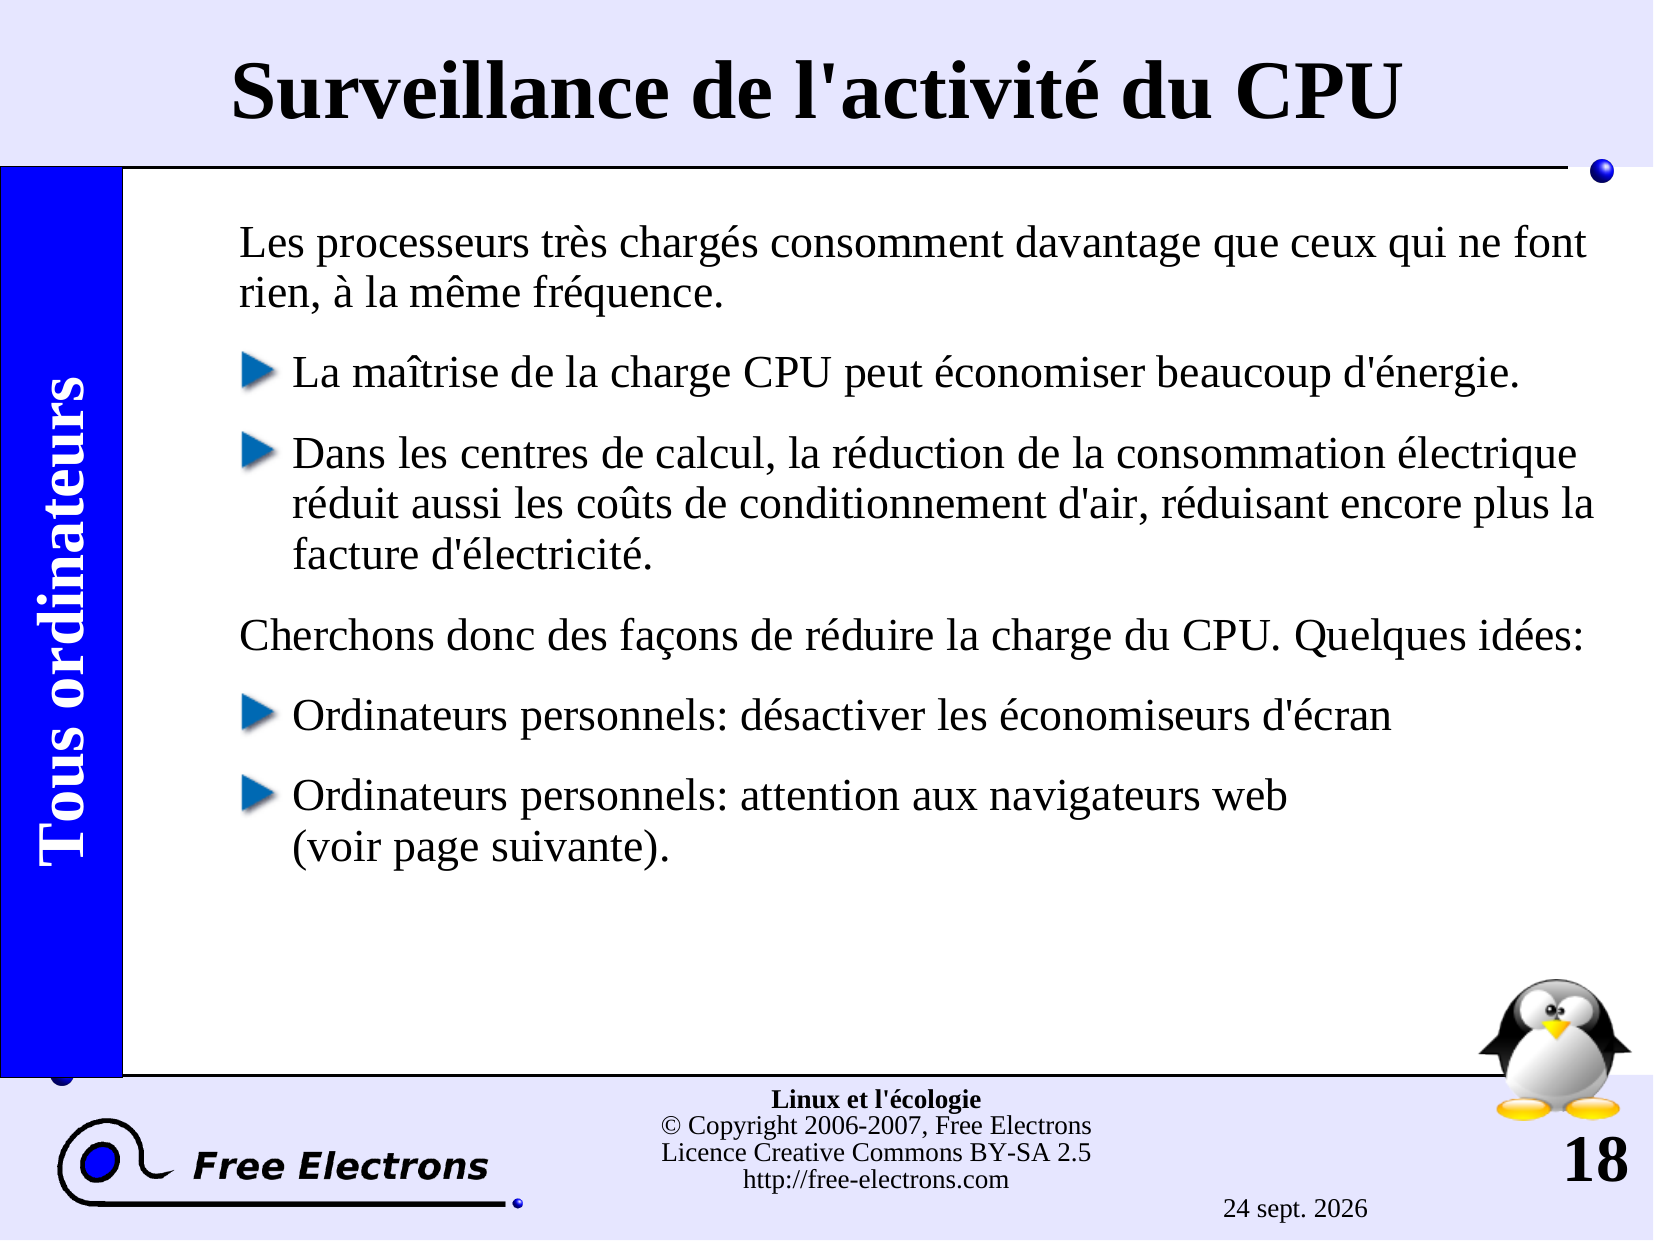

# Surveillance de l'activité du CPU
Les processeurs très chargés consomment davantage que ceux qui ne font rien, à la même fréquence.
La maîtrise de la charge CPU peut économiser beaucoup d'énergie.
Dans les centres de calcul, la réduction de la consommation électrique réduit aussi les coûts de conditionnement d'air, réduisant encore plus la facture d'électricité.
Cherchons donc des façons de réduire la charge du CPU. Quelques idées:
Ordinateurs personnels: désactiver les économiseurs d'écran
Ordinateurs personnels: attention aux navigateurs web
(voir page suivante).
Tous ordinateurs